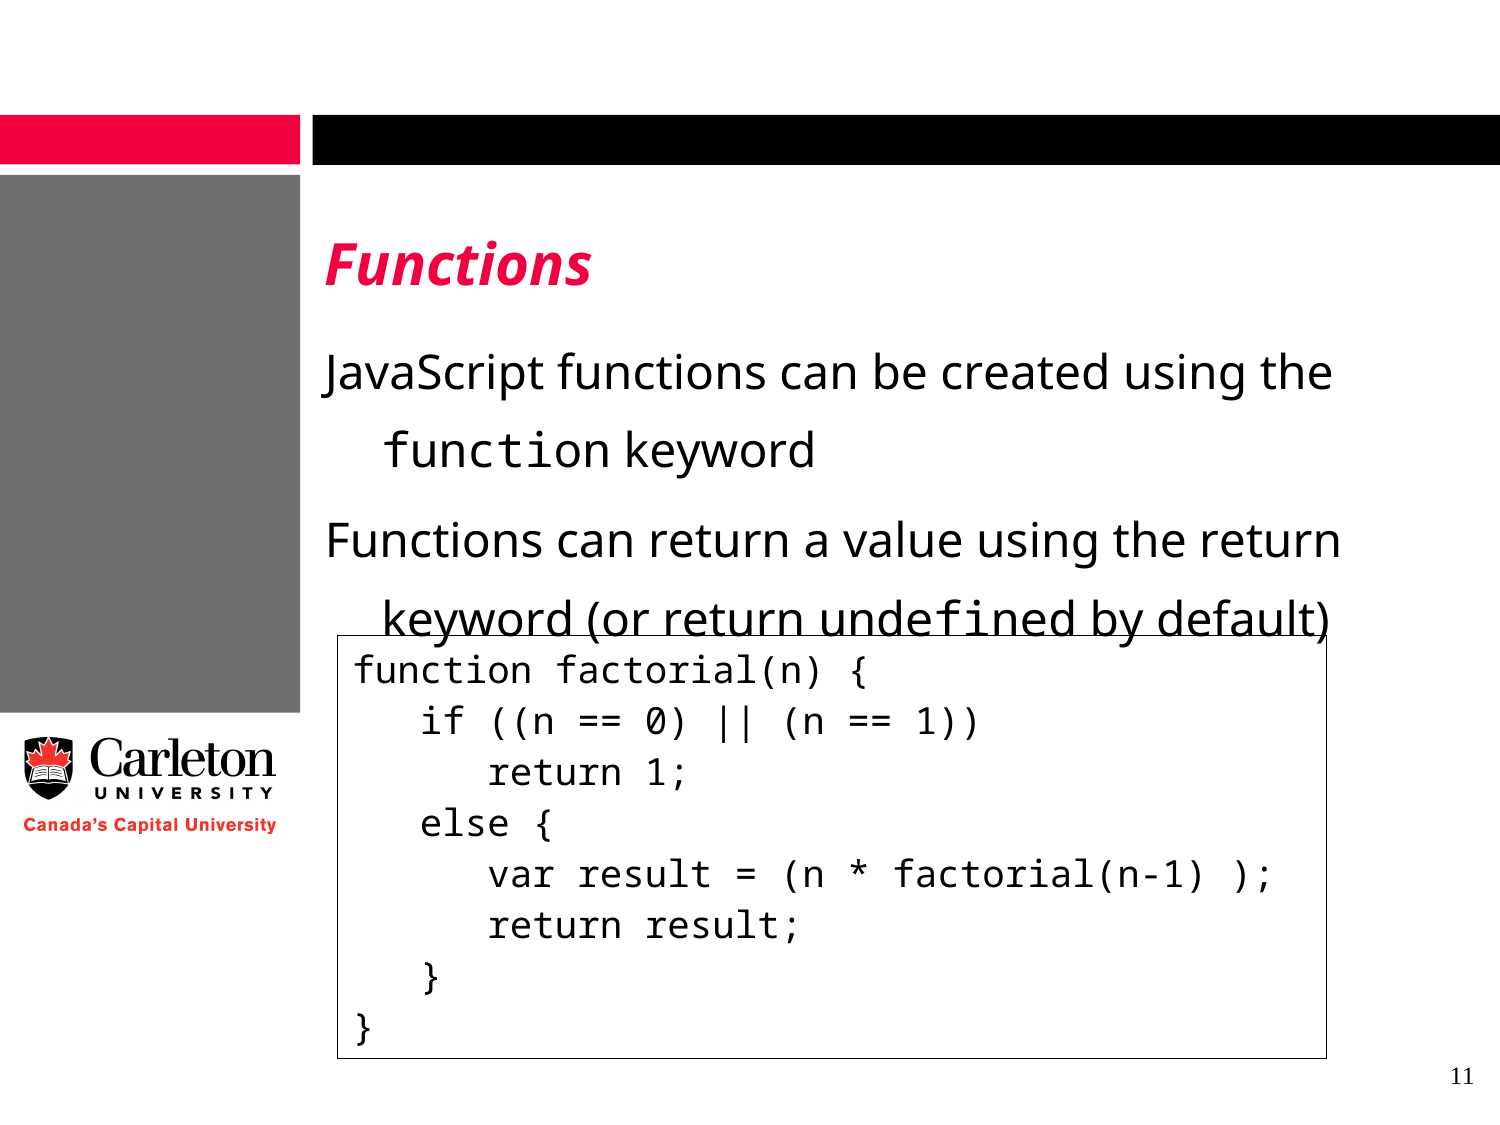

# Functions
JavaScript functions can be created using the function keyword
Functions can return a value using the return keyword (or return undefined by default)
function factorial(n) {
 if ((n == 0) || (n == 1))
 return 1;
 else {
 var result = (n * factorial(n-1) );
 return result;
 }
}
11